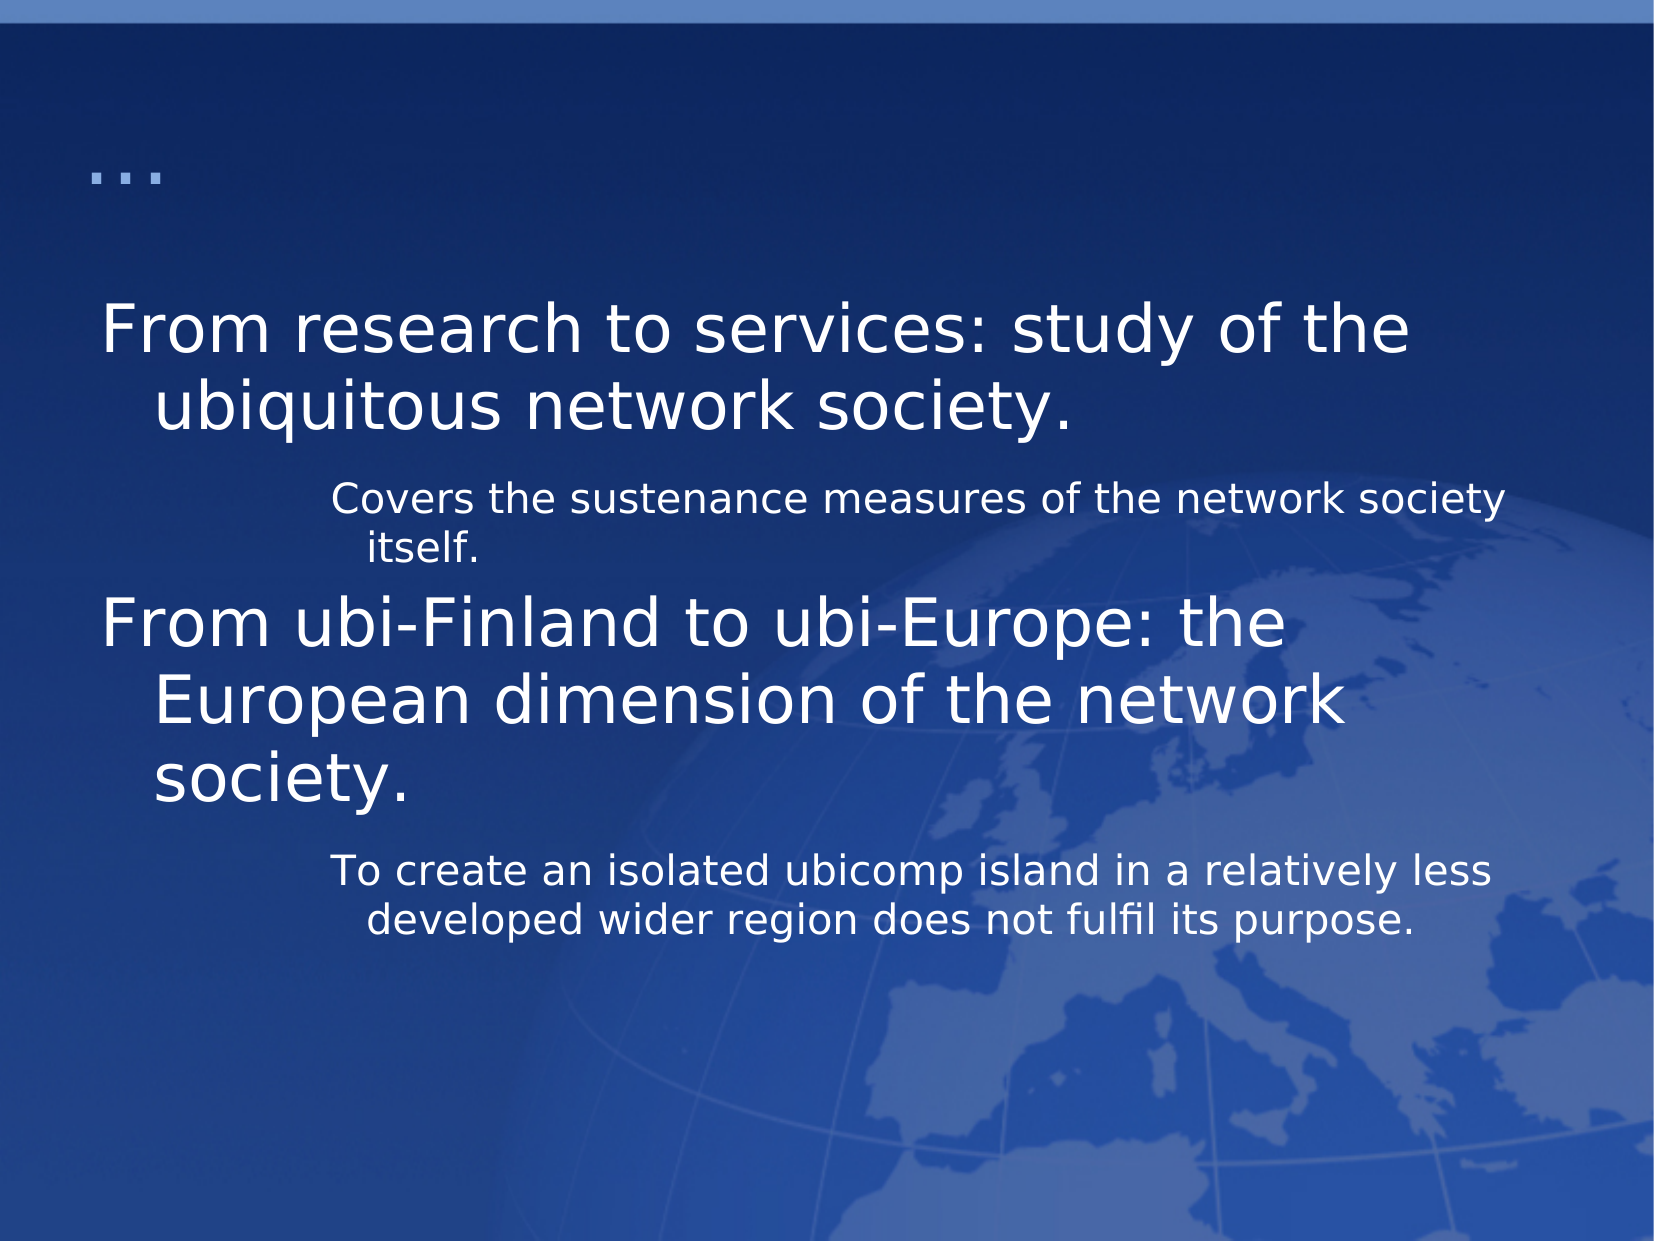

# ...
From research to services: study of the ubiquitous network society.
Covers the sustenance measures of the network society itself.
From ubi-Finland to ubi-Europe: the European dimension of the network society.
To create an isolated ubicomp island in a relatively less developed wider region does not fulfil its purpose.